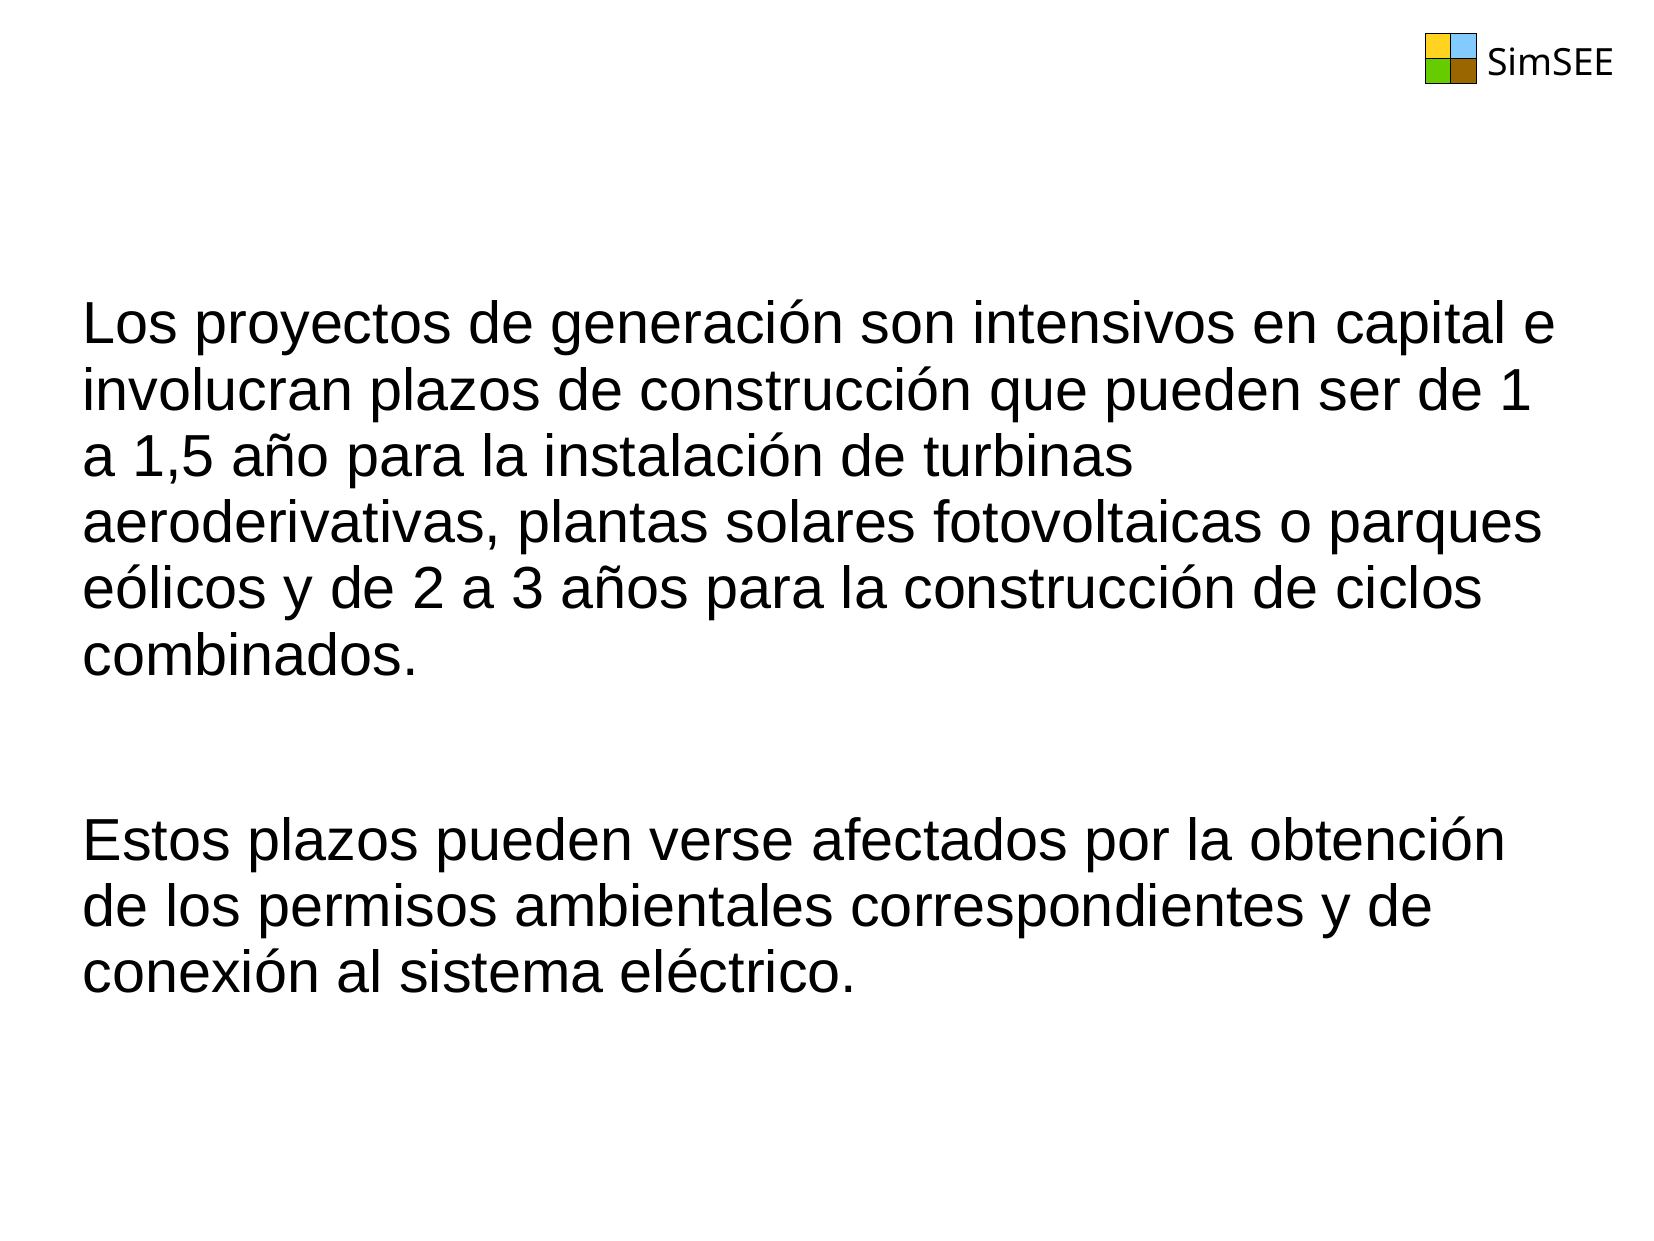

#
Los proyectos de generación son intensivos en capital e involucran plazos de construcción que pueden ser de 1 a 1,5 año para la instalación de turbinas aeroderivativas, plantas solares fotovoltaicas o parques eólicos y de 2 a 3 años para la construcción de ciclos combinados.
Estos plazos pueden verse afectados por la obtención de los permisos ambientales correspondientes y de conexión al sistema eléctrico.